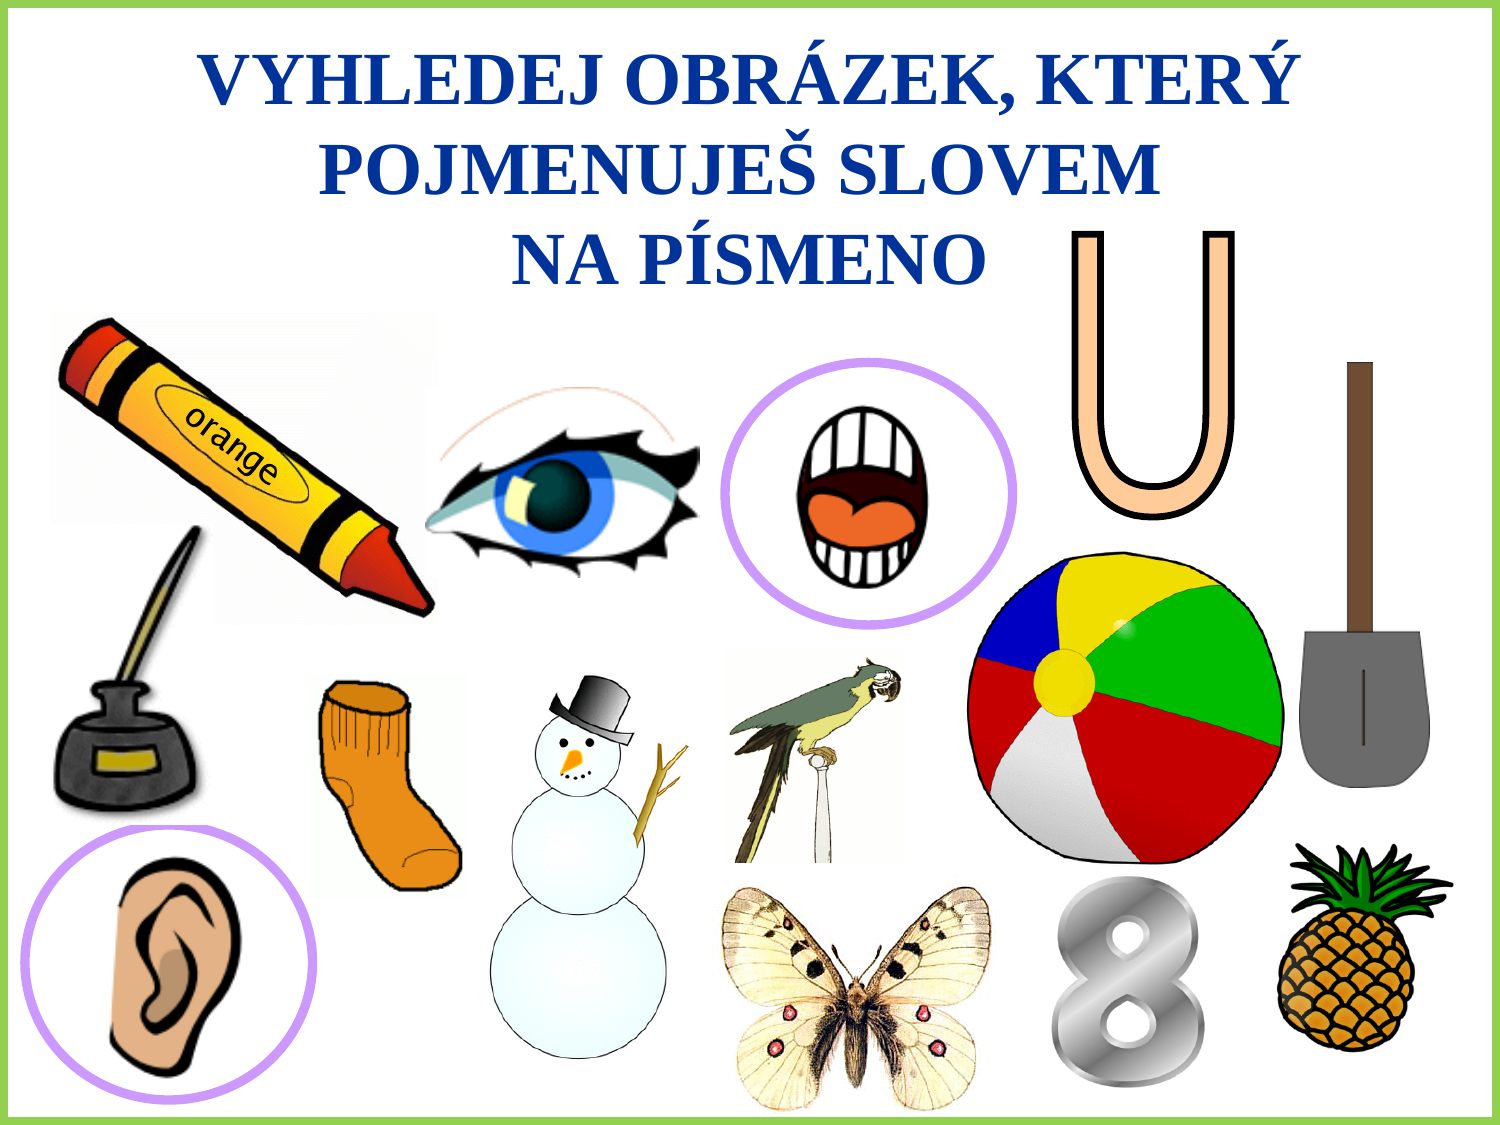

# VYHLEDEJ OBRÁZEK, KTERÝ POJMENUJEŠ SLOVEM NA PÍSMENO
U